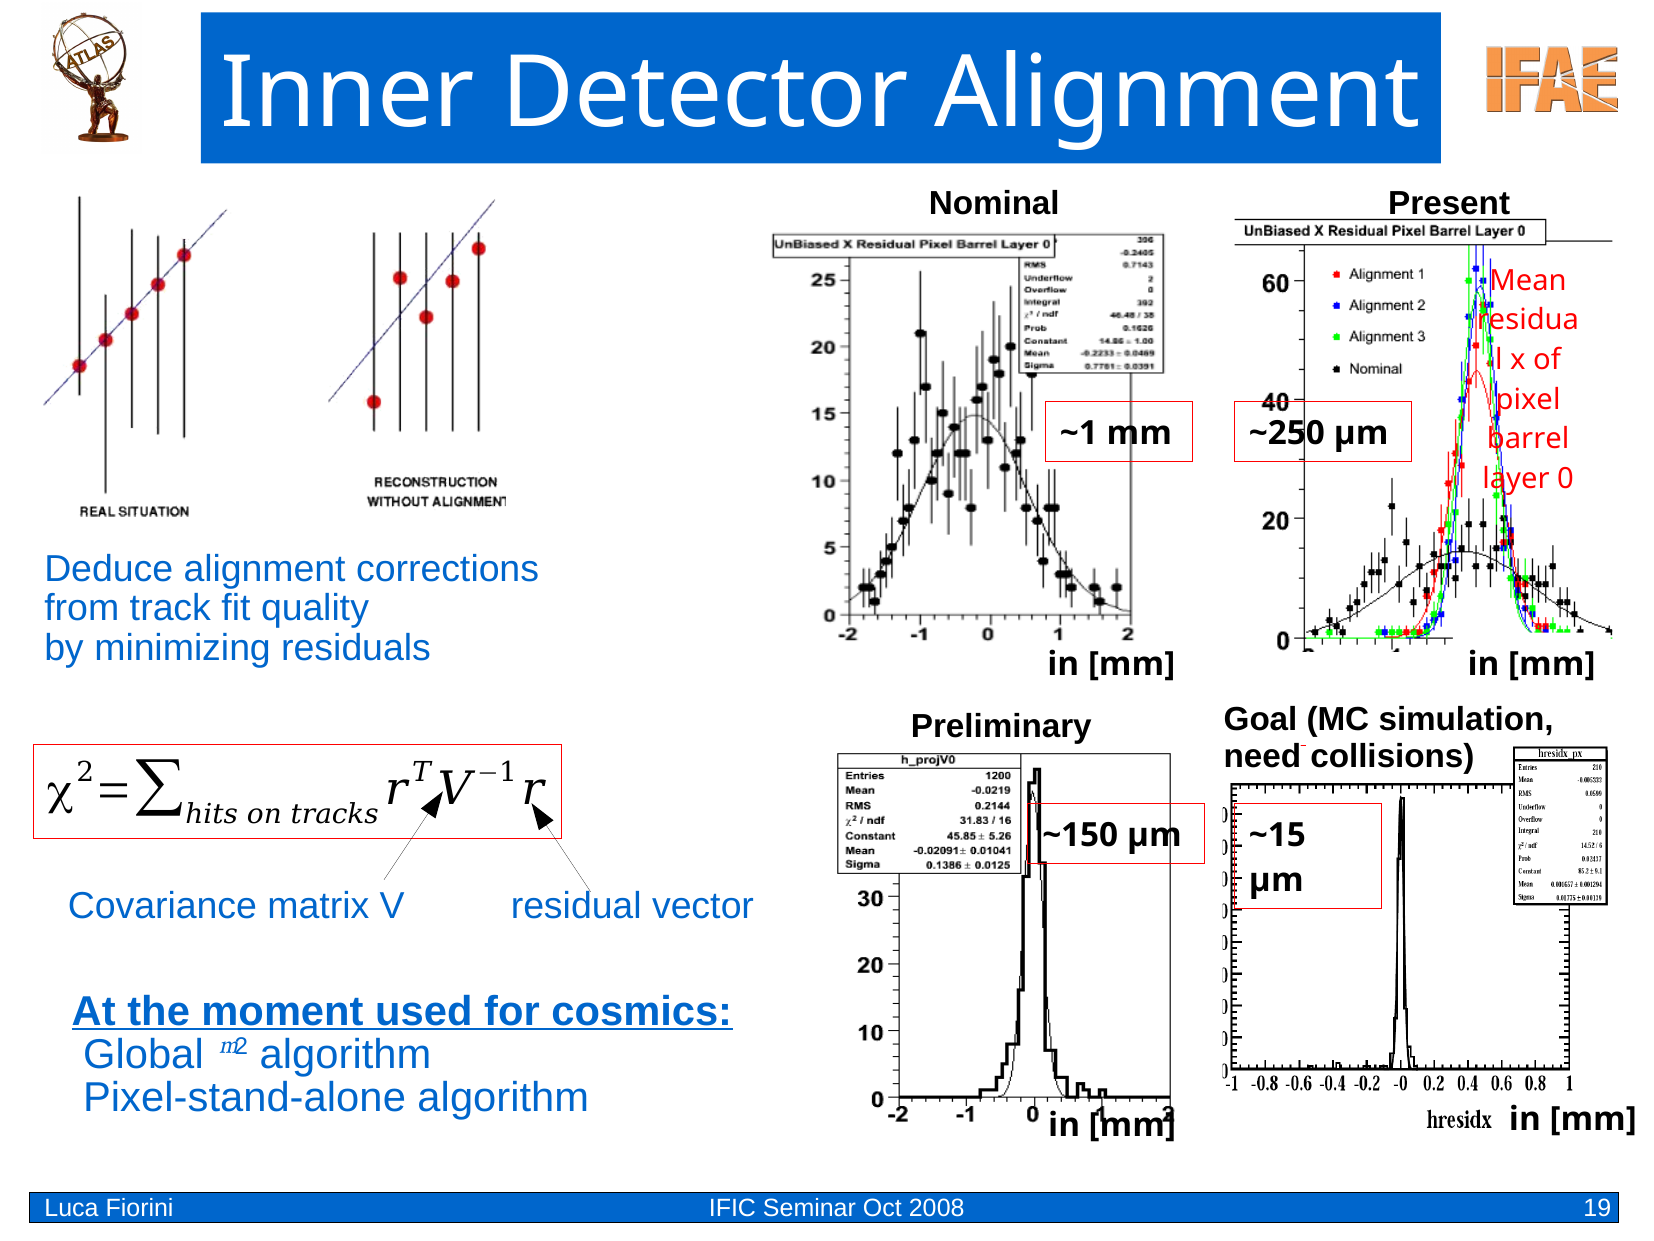

Inner Detector Alignment
Nominal
Present
Mean residual x of pixel barrel layer 0
~1 mm
~250 µm
Deduce alignment corrections from track fit quality
by minimizing residuals
mm
in [mm]
in [mm]
Goal (MC simulation,
need collisions)
Preliminary
~15 µm
~150 µm
Covariance matrix V		residual vector
At the moment used for cosmics:
 Global 2 algorithm
 Pixel-stand-alone algorithm
in [mm]
in [mm]
Luca Fiorini								IFIC Seminar Oct 2008								 19